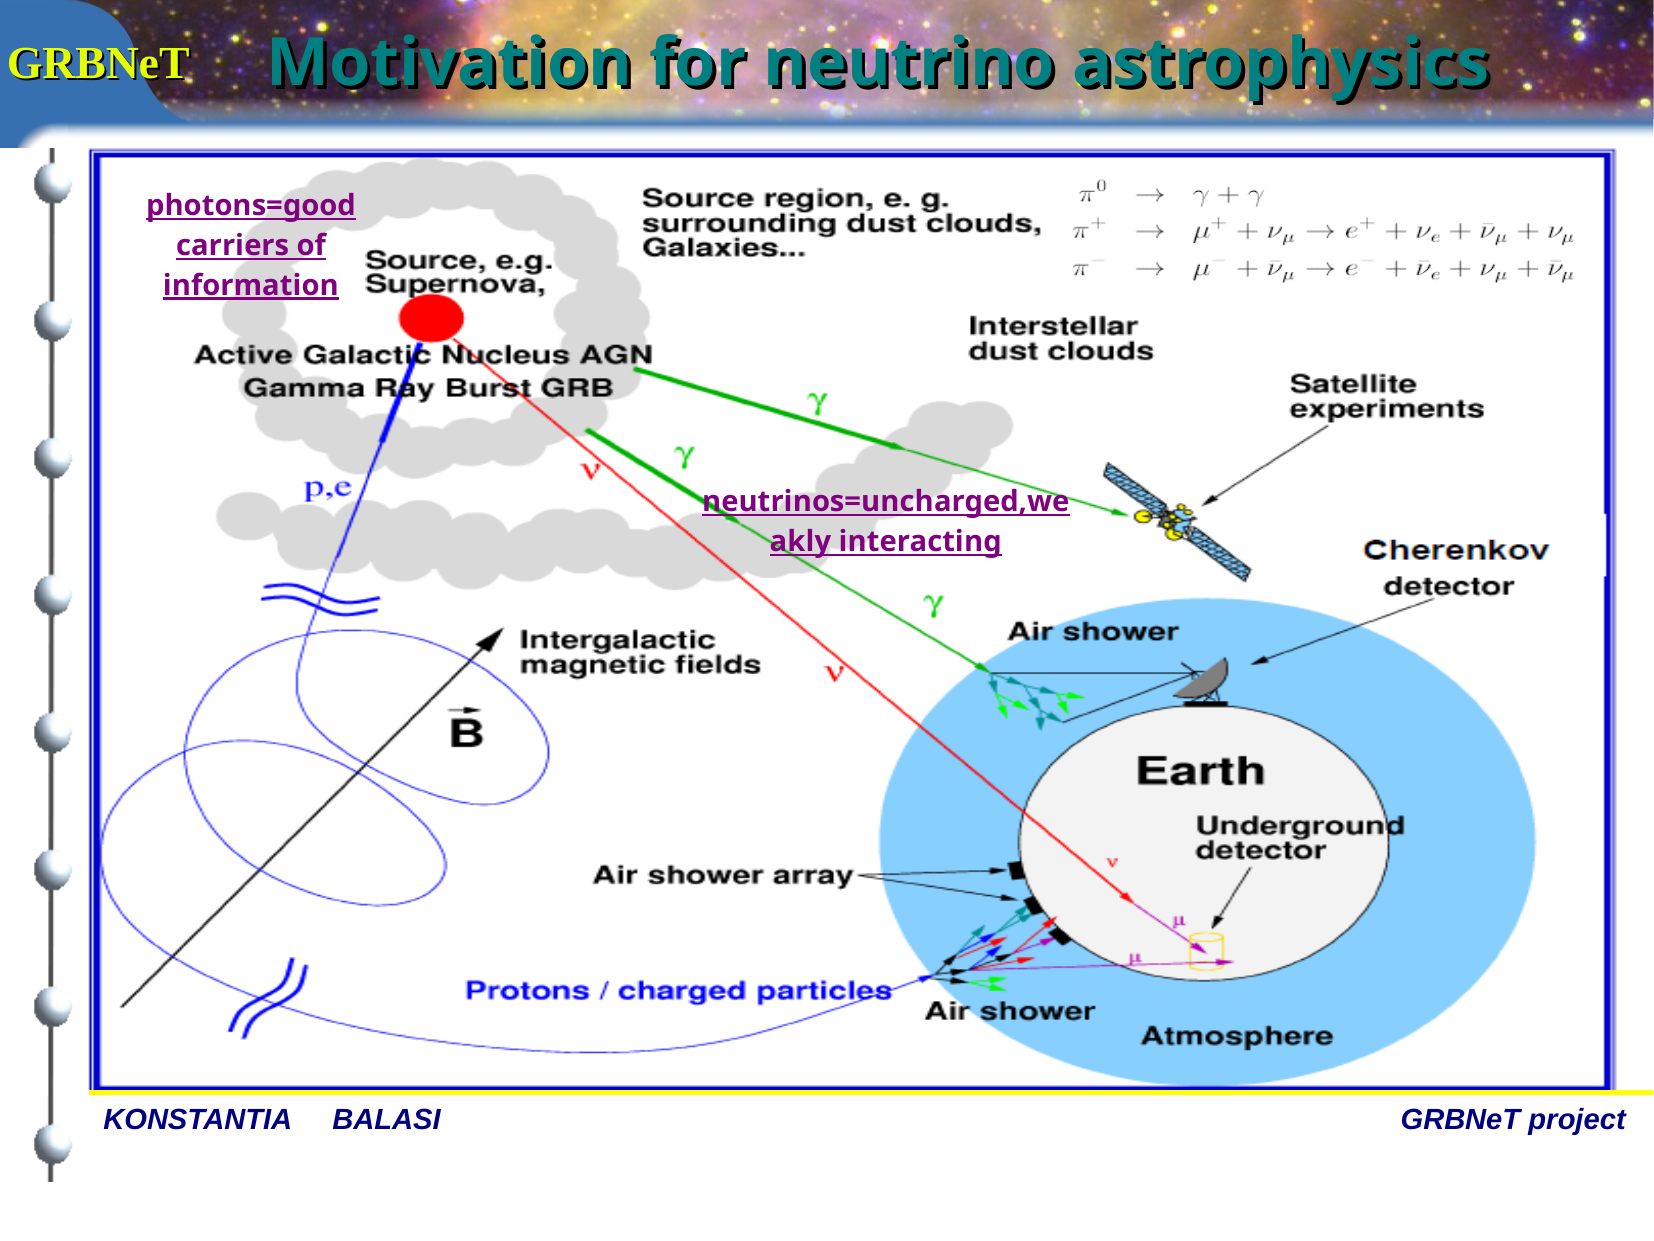

Motivation for neutrino astrophysics
GRBNeT
photons=good carriers of information
#
neutrinos=uncharged,weakly interacting
KONSTANTIA BALASI 	 		 GRBNeT project